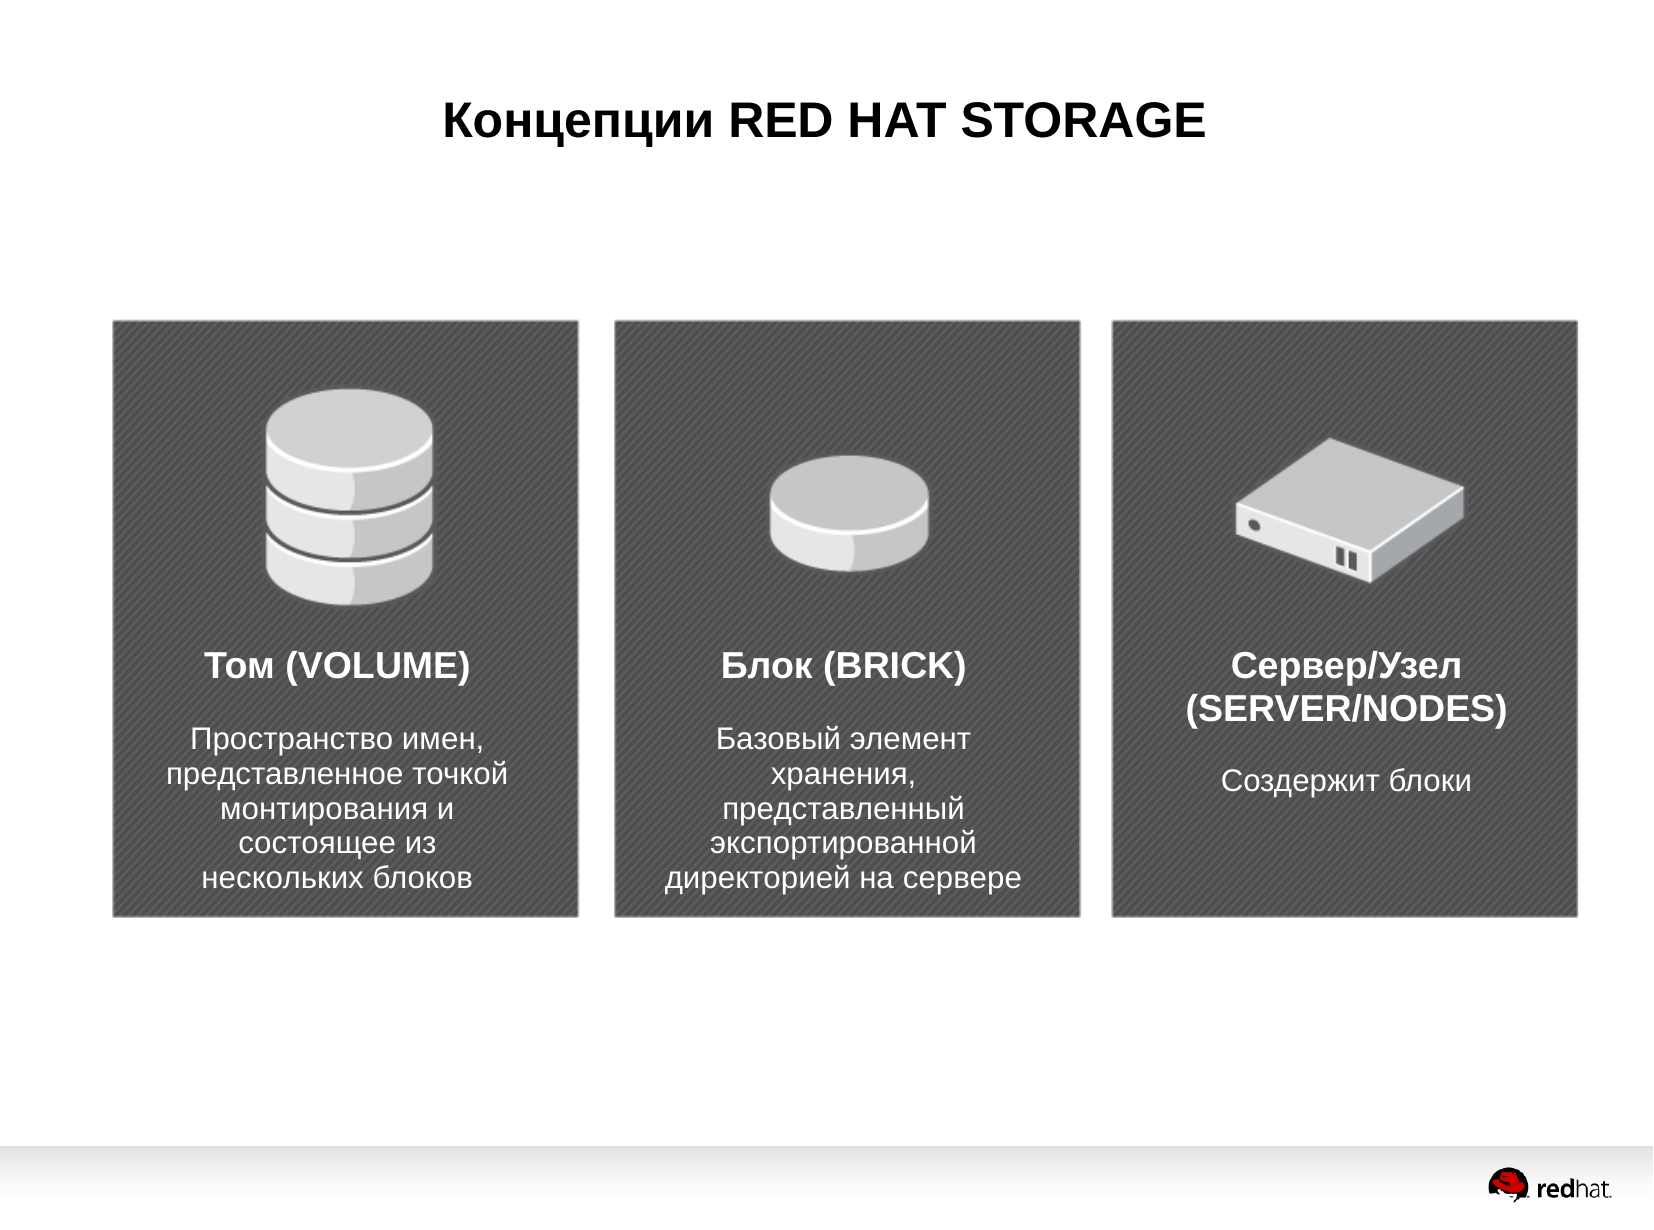

Концепции RED HAT STORAGE
RED HAT STORAGE CONCEPTS
Том (VOLUME)
Пространство имен, представленное точкой монтирования и состоящее из нескольких блоков
Блок (BRICK)
Базовый элемент хранения, представленный экспортированной директорией на сервере
Сервер/Узел (SERVER/NODES)
Создержит блоки